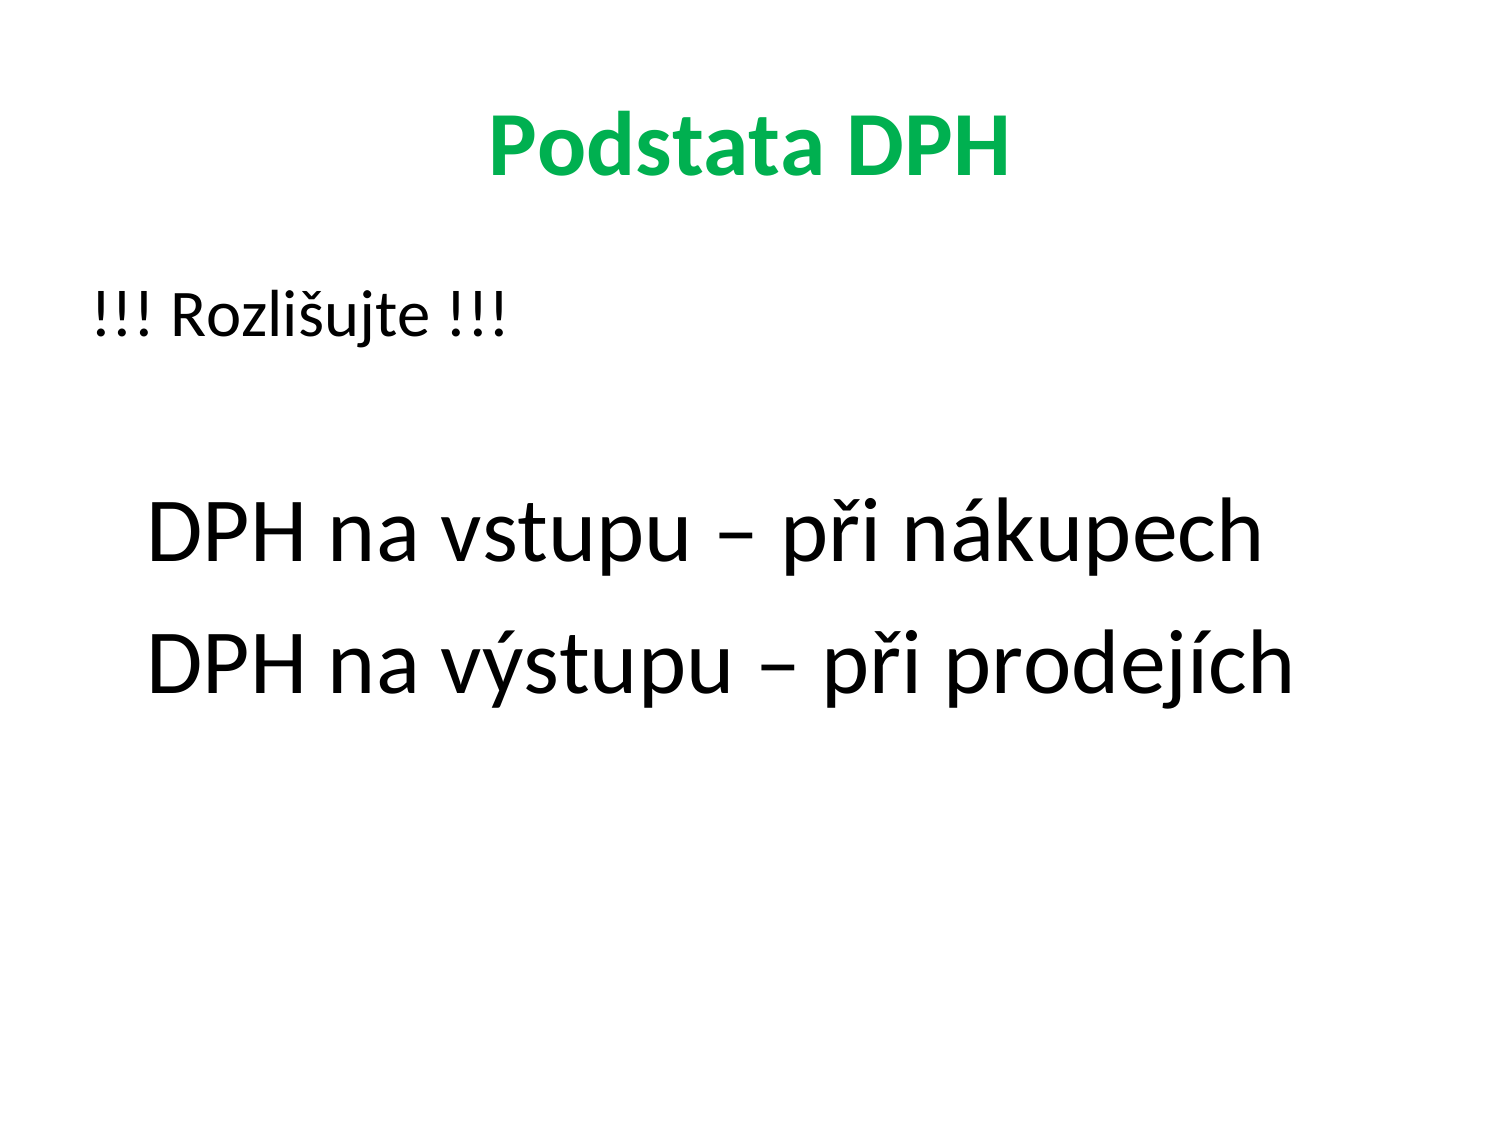

# Podstata DPH
!!! Rozlišujte !!!
	DPH na vstupu – při nákupech
	DPH na výstupu – při prodejích